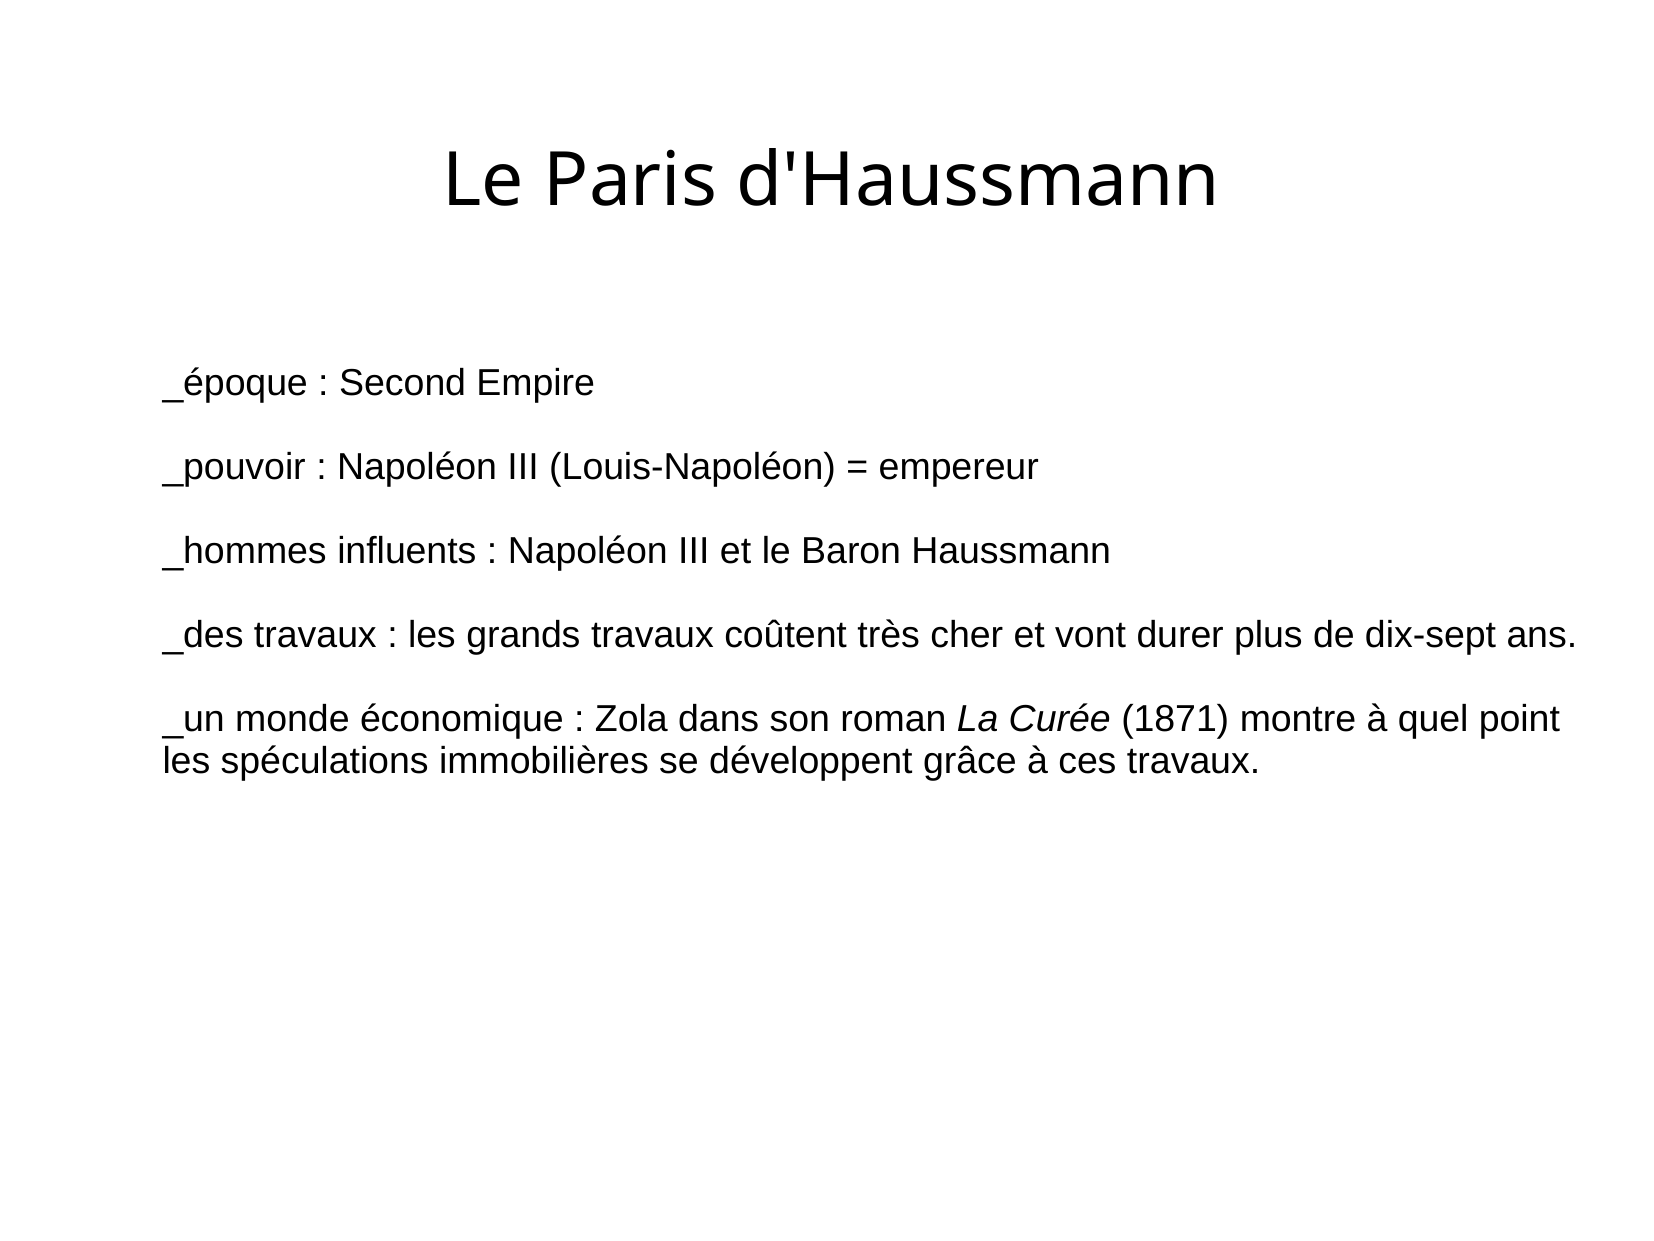

Le Paris d'Haussmann
_époque : Second Empire
_pouvoir : Napoléon III (Louis-Napoléon) = empereur
_hommes influents : Napoléon III et le Baron Haussmann
_des travaux : les grands travaux coûtent très cher et vont durer plus de dix-sept ans.
_un monde économique : Zola dans son roman La Curée (1871) montre à quel point les spéculations immobilières se développent grâce à ces travaux.